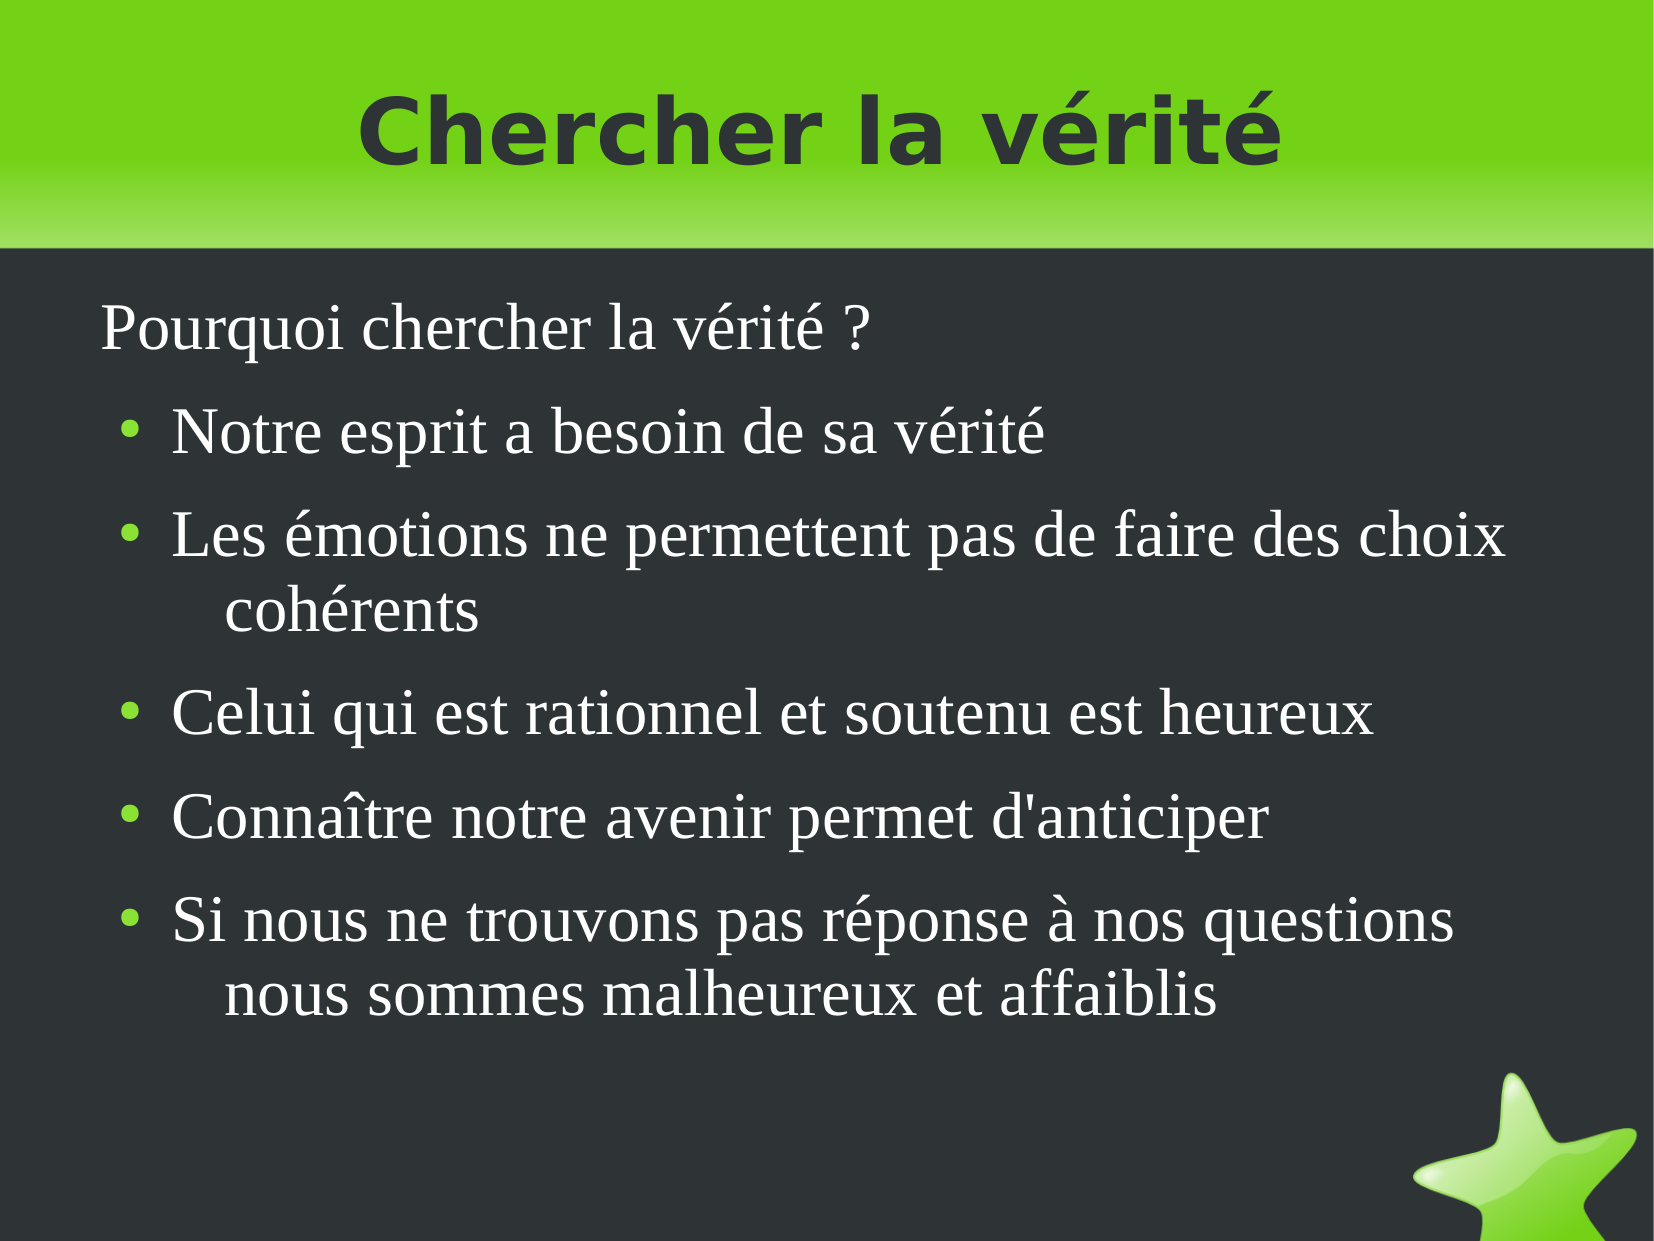

# Chercher la vérité
Pourquoi chercher la vérité ?
Notre esprit a besoin de sa vérité
Les émotions ne permettent pas de faire des choix cohérents
Celui qui est rationnel et soutenu est heureux
Connaître notre avenir permet d'anticiper
Si nous ne trouvons pas réponse à nos questions nous sommes malheureux et affaiblis